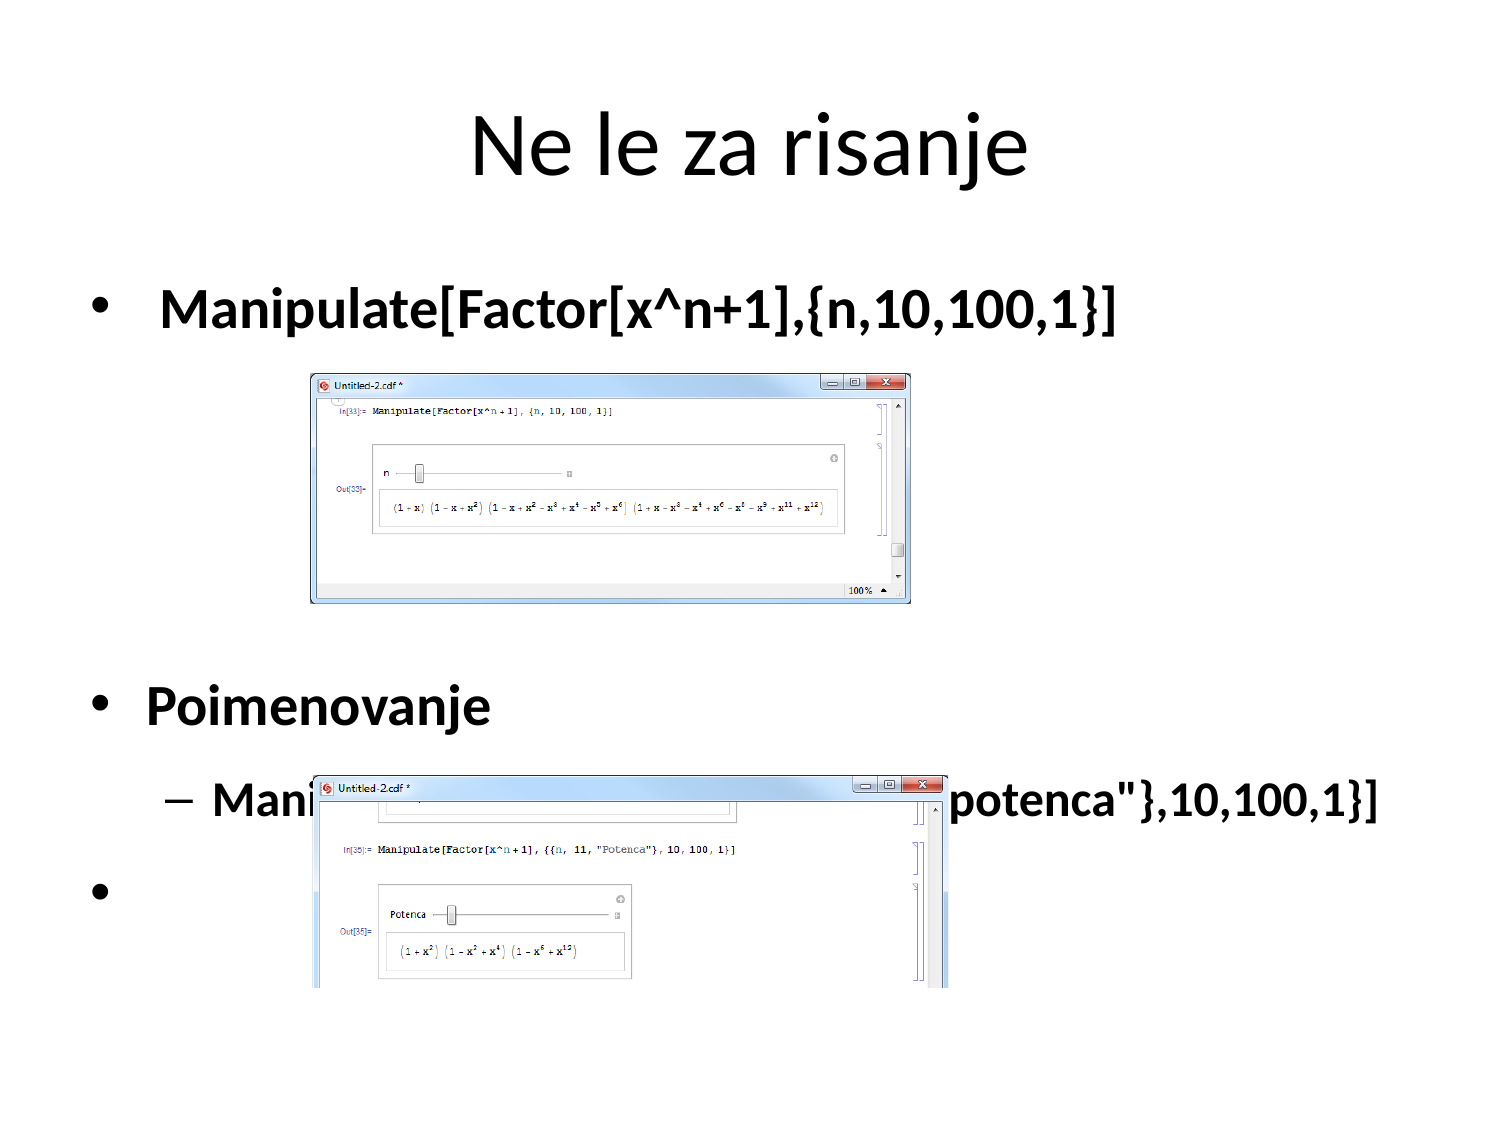

# Ne le za risanje
 Manipulate[Factor[x^n+1],{n,10,100,1}]
Poimenovanje
Manipulate[Factor[x^n+1],{{n, 11, "potenca"},10,100,1}]